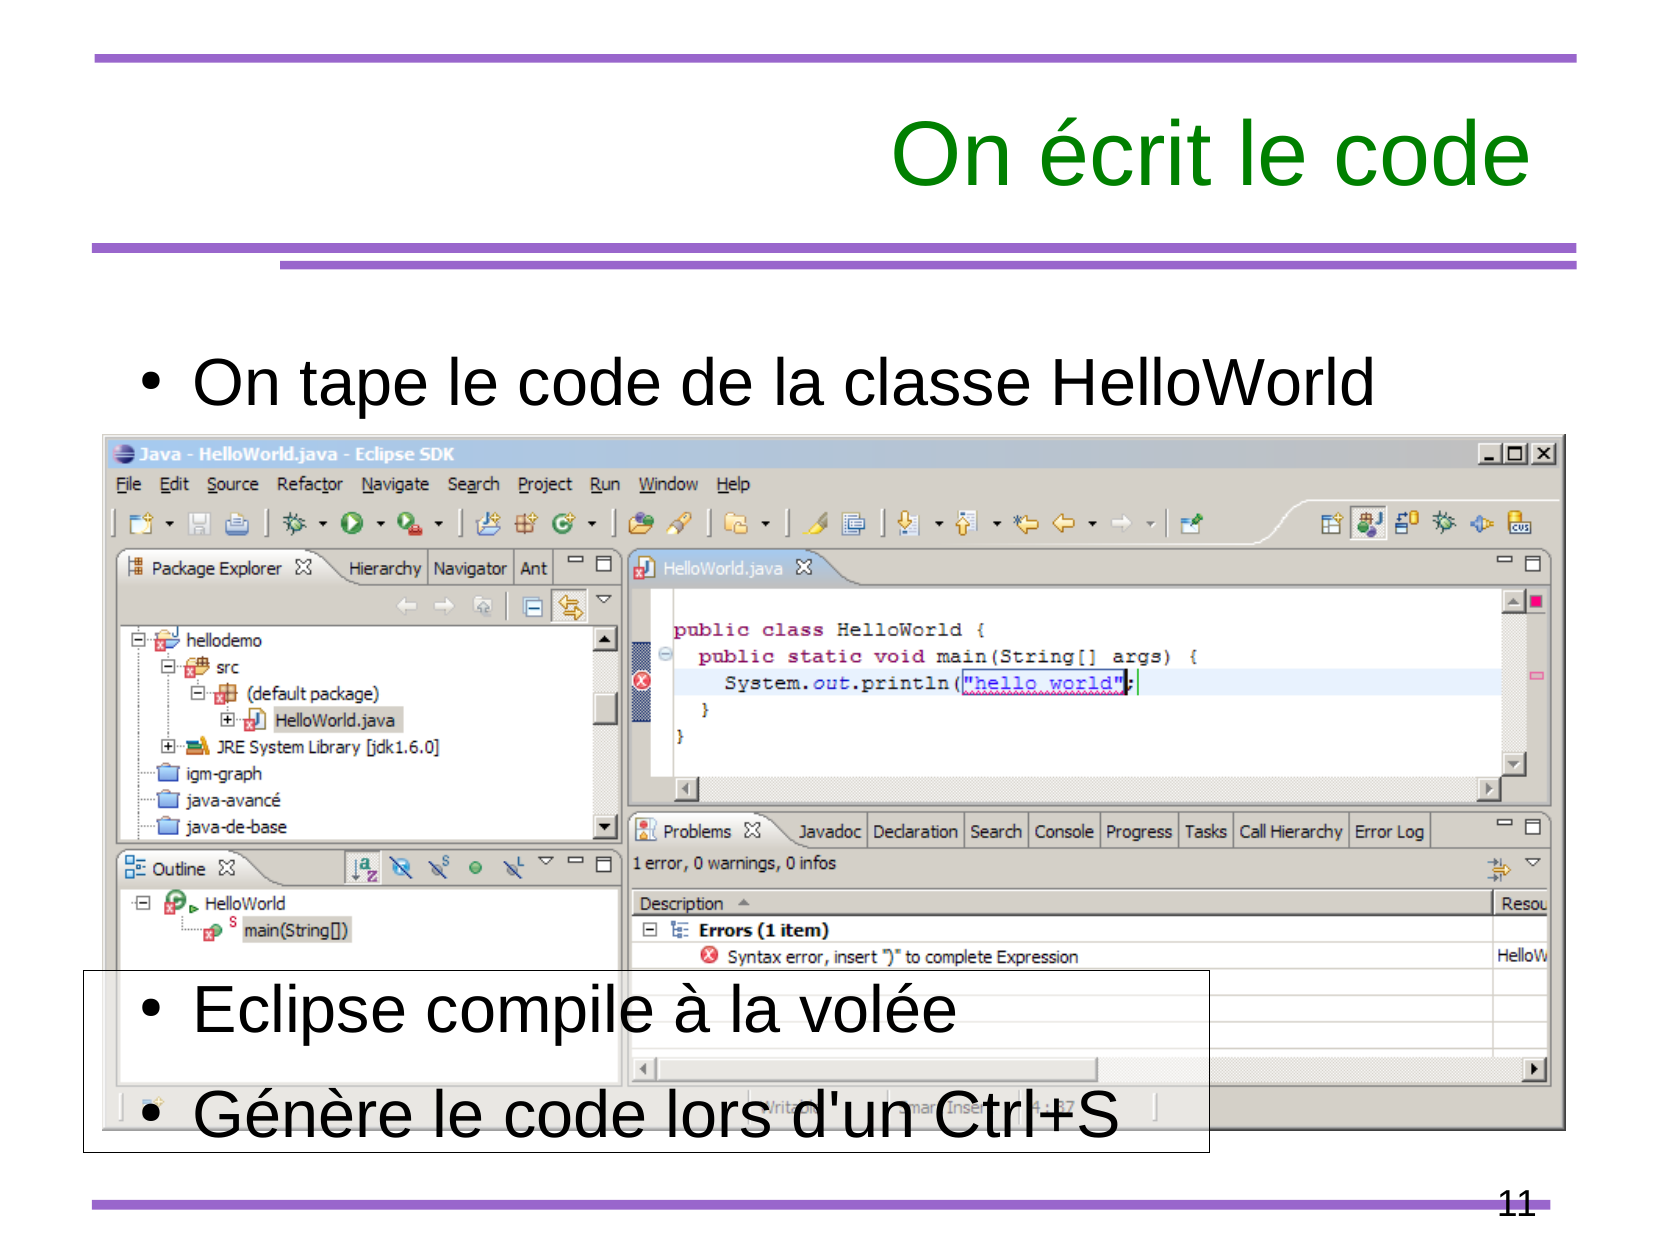

# On écrit le code
On tape le code de la classe HelloWorld
Eclipse compile à la volée
Génère le code lors d'un Ctrl+S